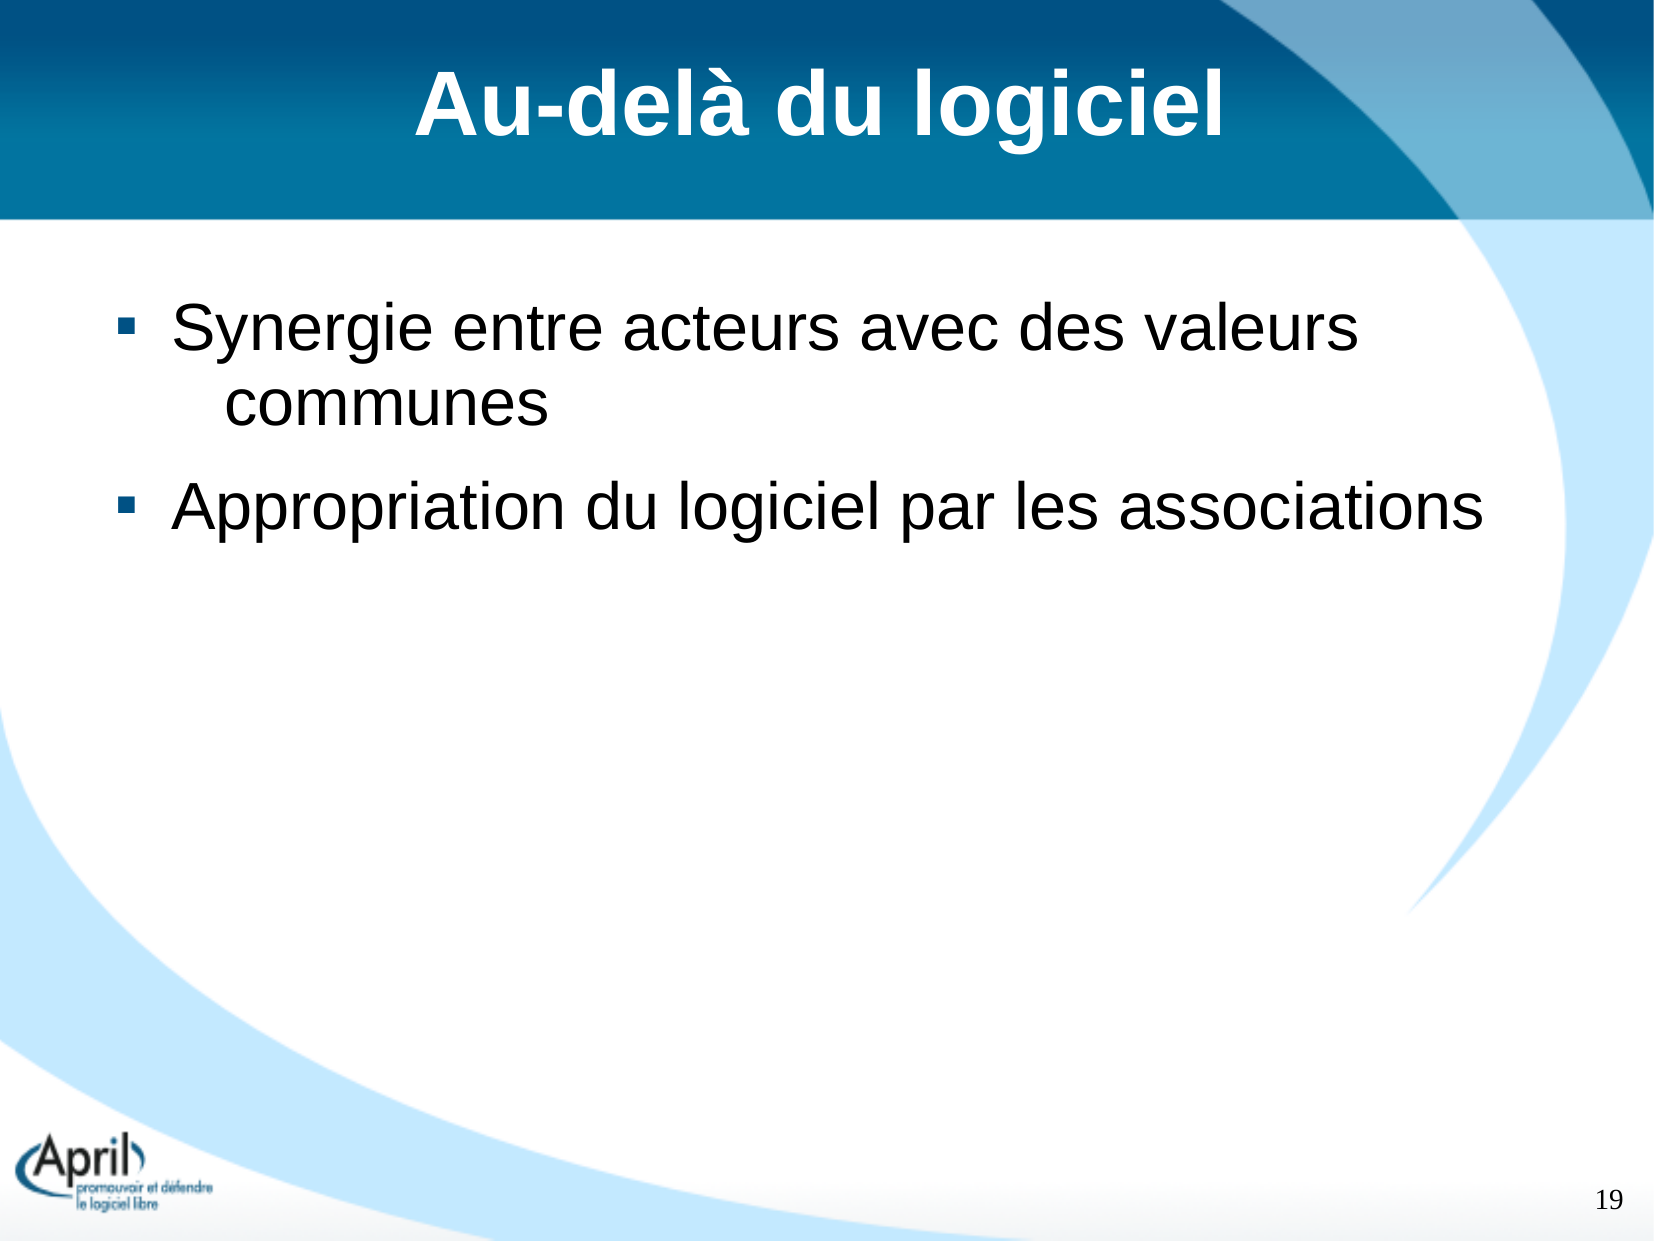

# Au-delà du logiciel
Synergie entre acteurs avec des valeurs communes
Appropriation du logiciel par les associations
19